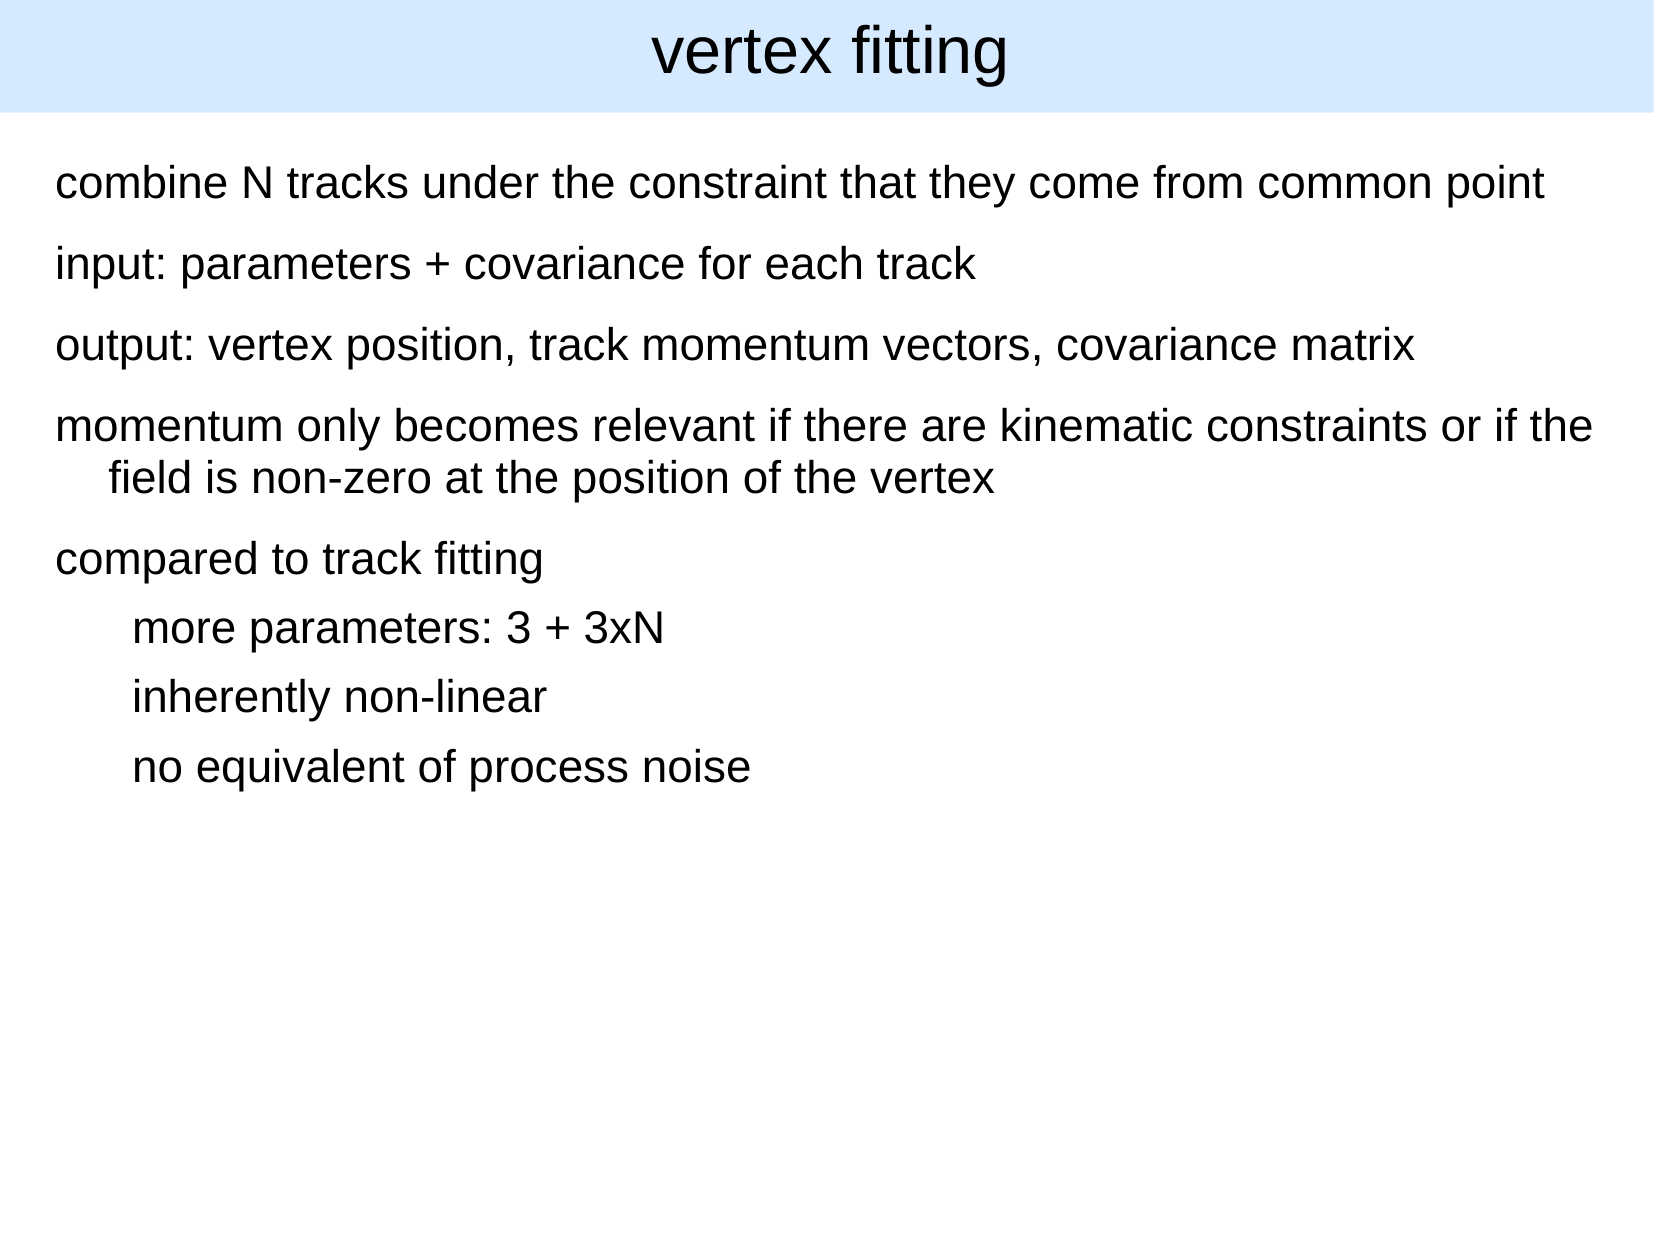

# vertex fitting
combine N tracks under the constraint that they come from common point
input: parameters + covariance for each track
output: vertex position, track momentum vectors, covariance matrix
momentum only becomes relevant if there are kinematic constraints or if the field is non-zero at the position of the vertex
compared to track fitting
more parameters: 3 + 3xN
inherently non-linear
no equivalent of process noise